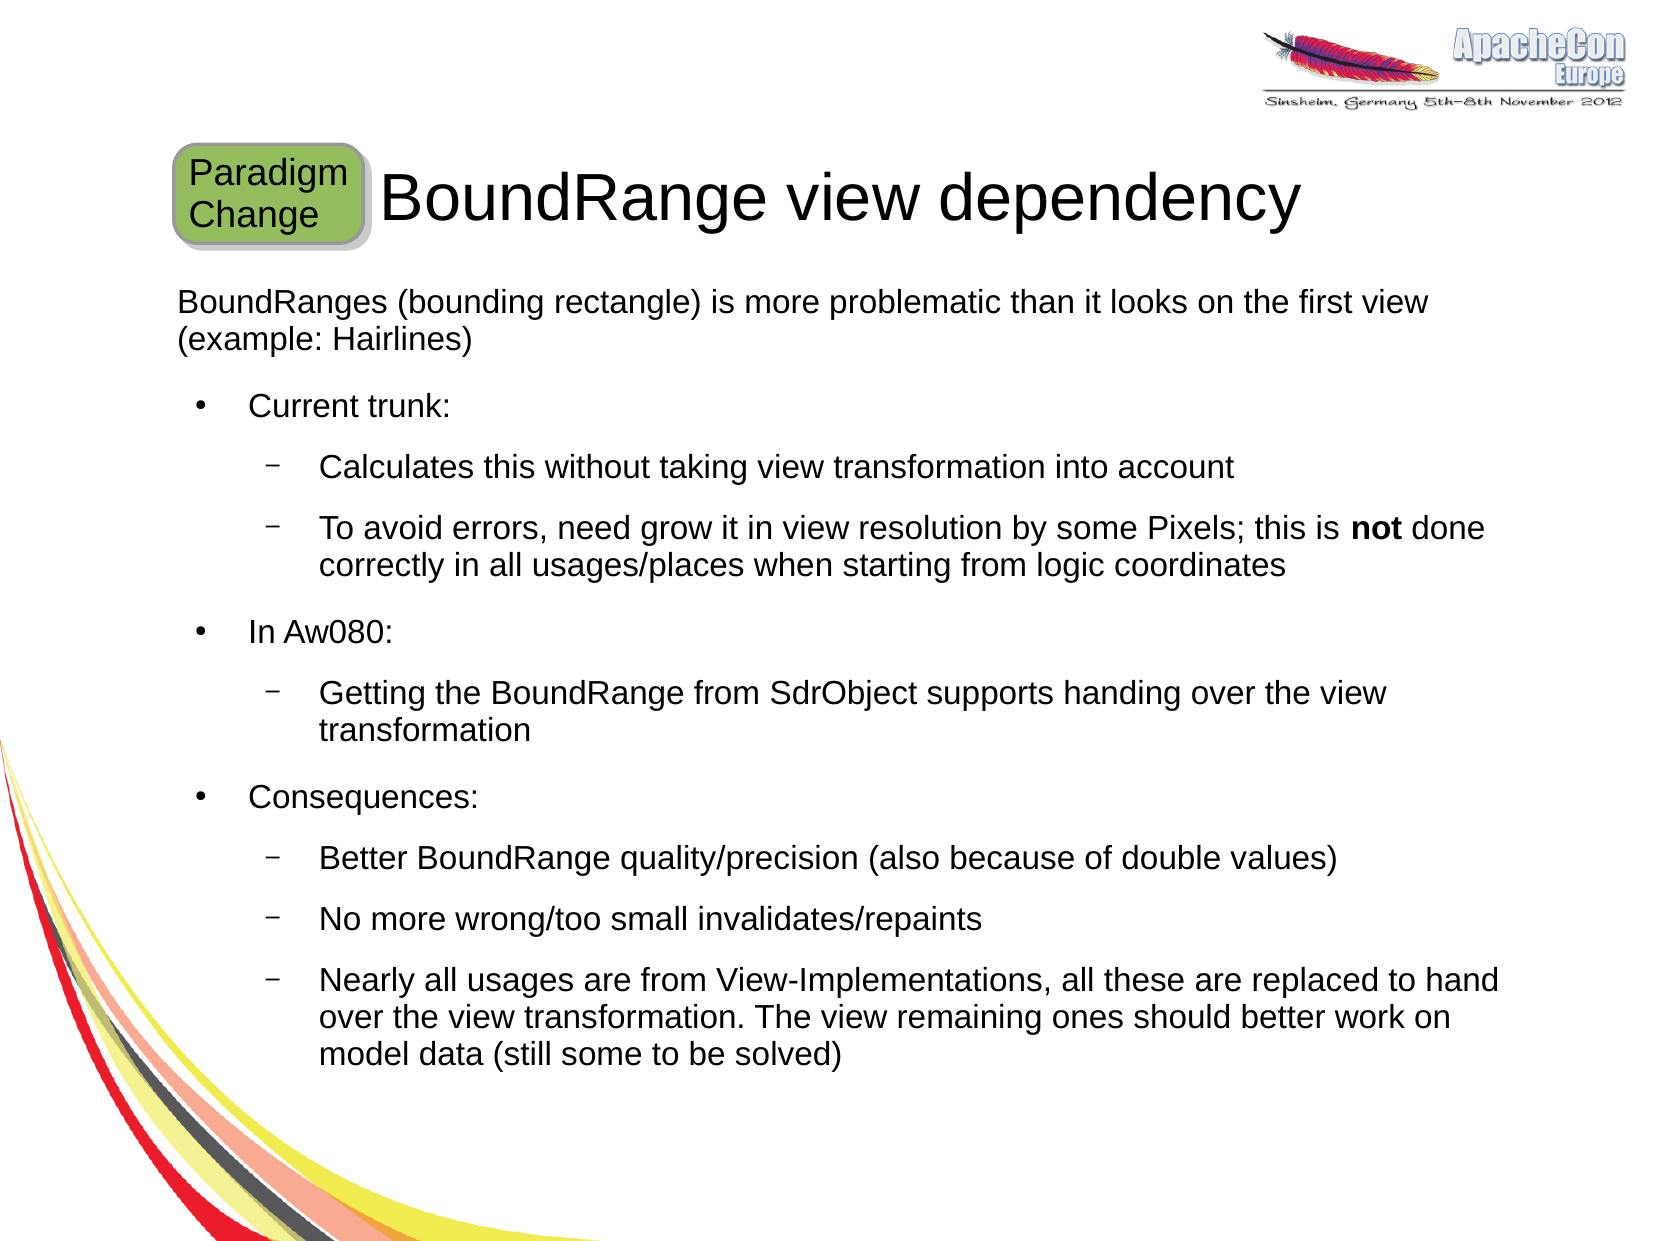

Paradigm
Change
# BoundRange view dependency
BoundRanges (bounding rectangle) is more problematic than it looks on the first view (example: Hairlines)
Current trunk:
Calculates this without taking view transformation into account
To avoid errors, need grow it in view resolution by some Pixels; this is not done correctly in all usages/places when starting from logic coordinates
In Aw080:
Getting the BoundRange from SdrObject supports handing over the view transformation
Consequences:
Better BoundRange quality/precision (also because of double values)
No more wrong/too small invalidates/repaints
Nearly all usages are from View-Implementations, all these are replaced to hand over the view transformation. The view remaining ones should better work on model data (still some to be solved)